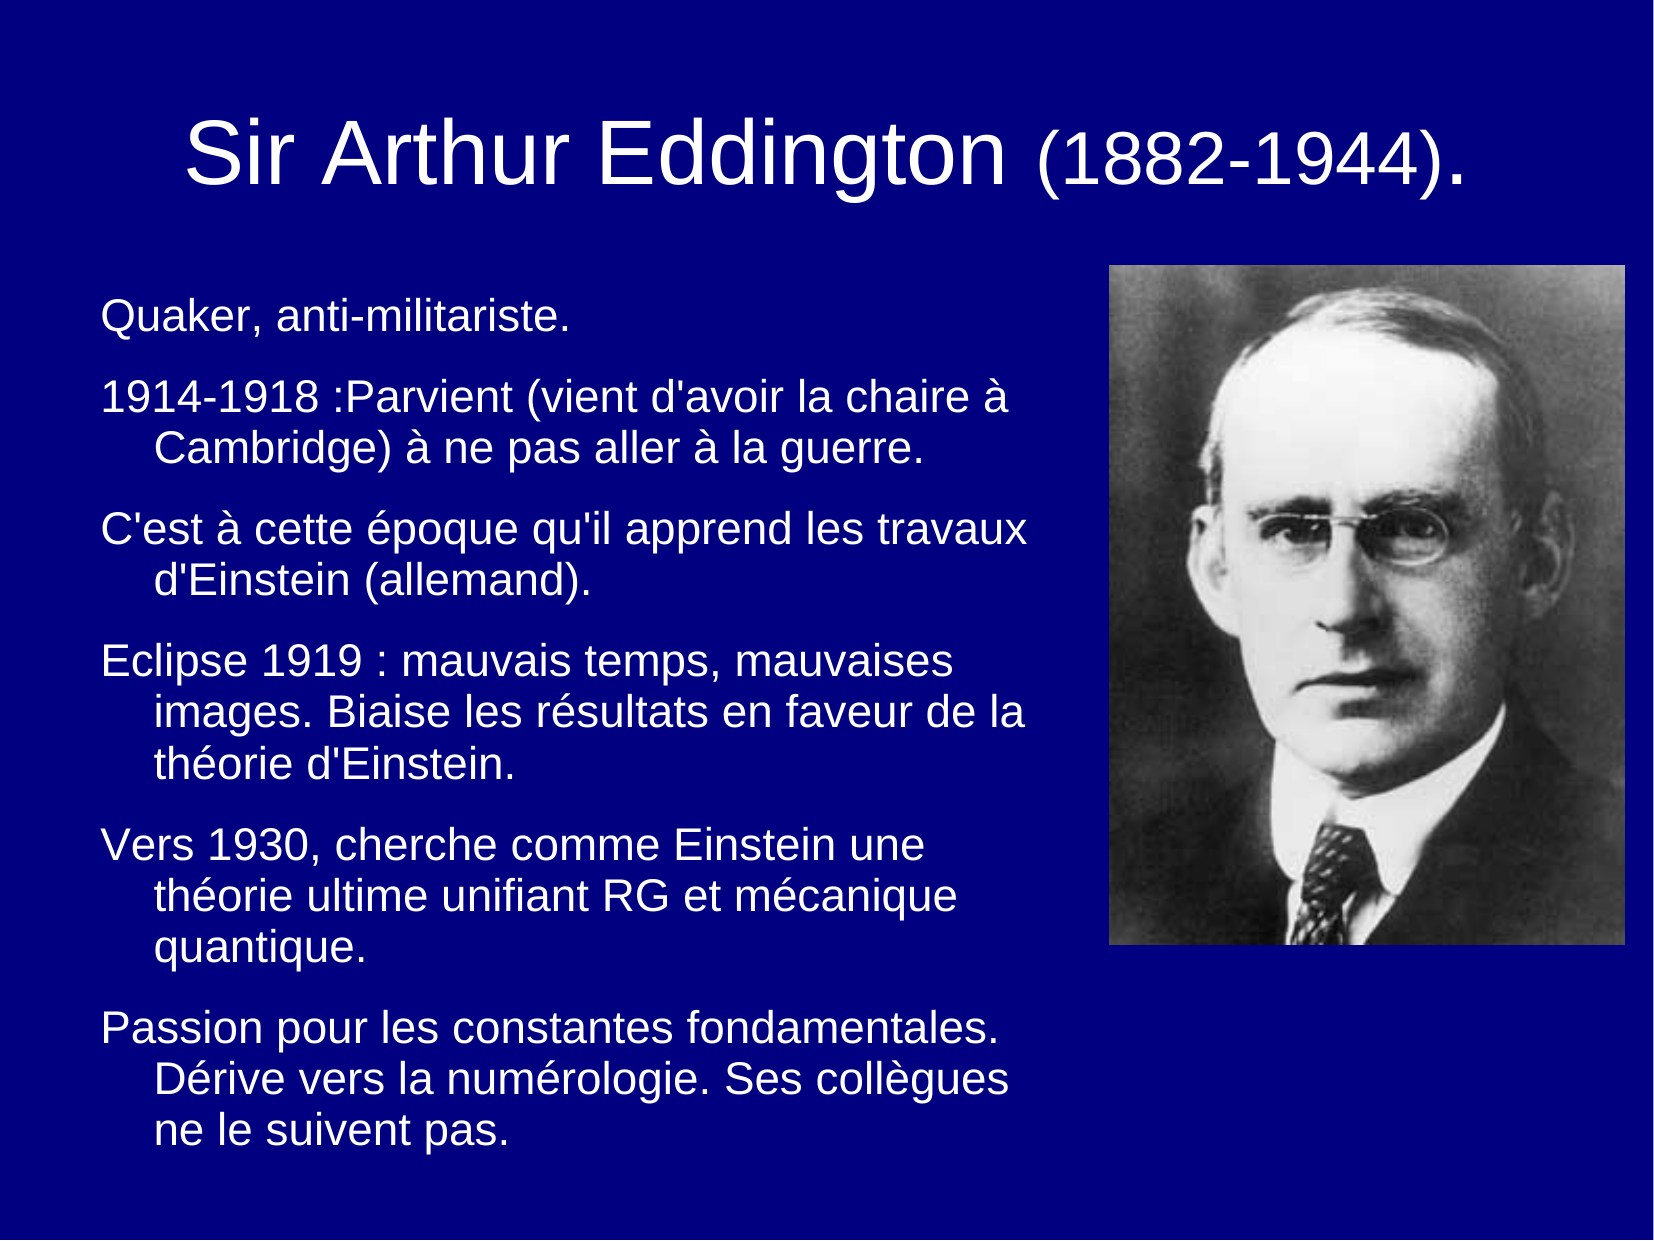

# Sir Arthur Eddington (1882-1944).
Quaker, anti-militariste.
1914-1918 :Parvient (vient d'avoir la chaire à Cambridge) à ne pas aller à la guerre.
C'est à cette époque qu'il apprend les travaux d'Einstein (allemand).
Eclipse 1919 : mauvais temps, mauvaises images. Biaise les résultats en faveur de la théorie d'Einstein.
Vers 1930, cherche comme Einstein une théorie ultime unifiant RG et mécanique quantique.
Passion pour les constantes fondamentales. Dérive vers la numérologie. Ses collègues ne le suivent pas.